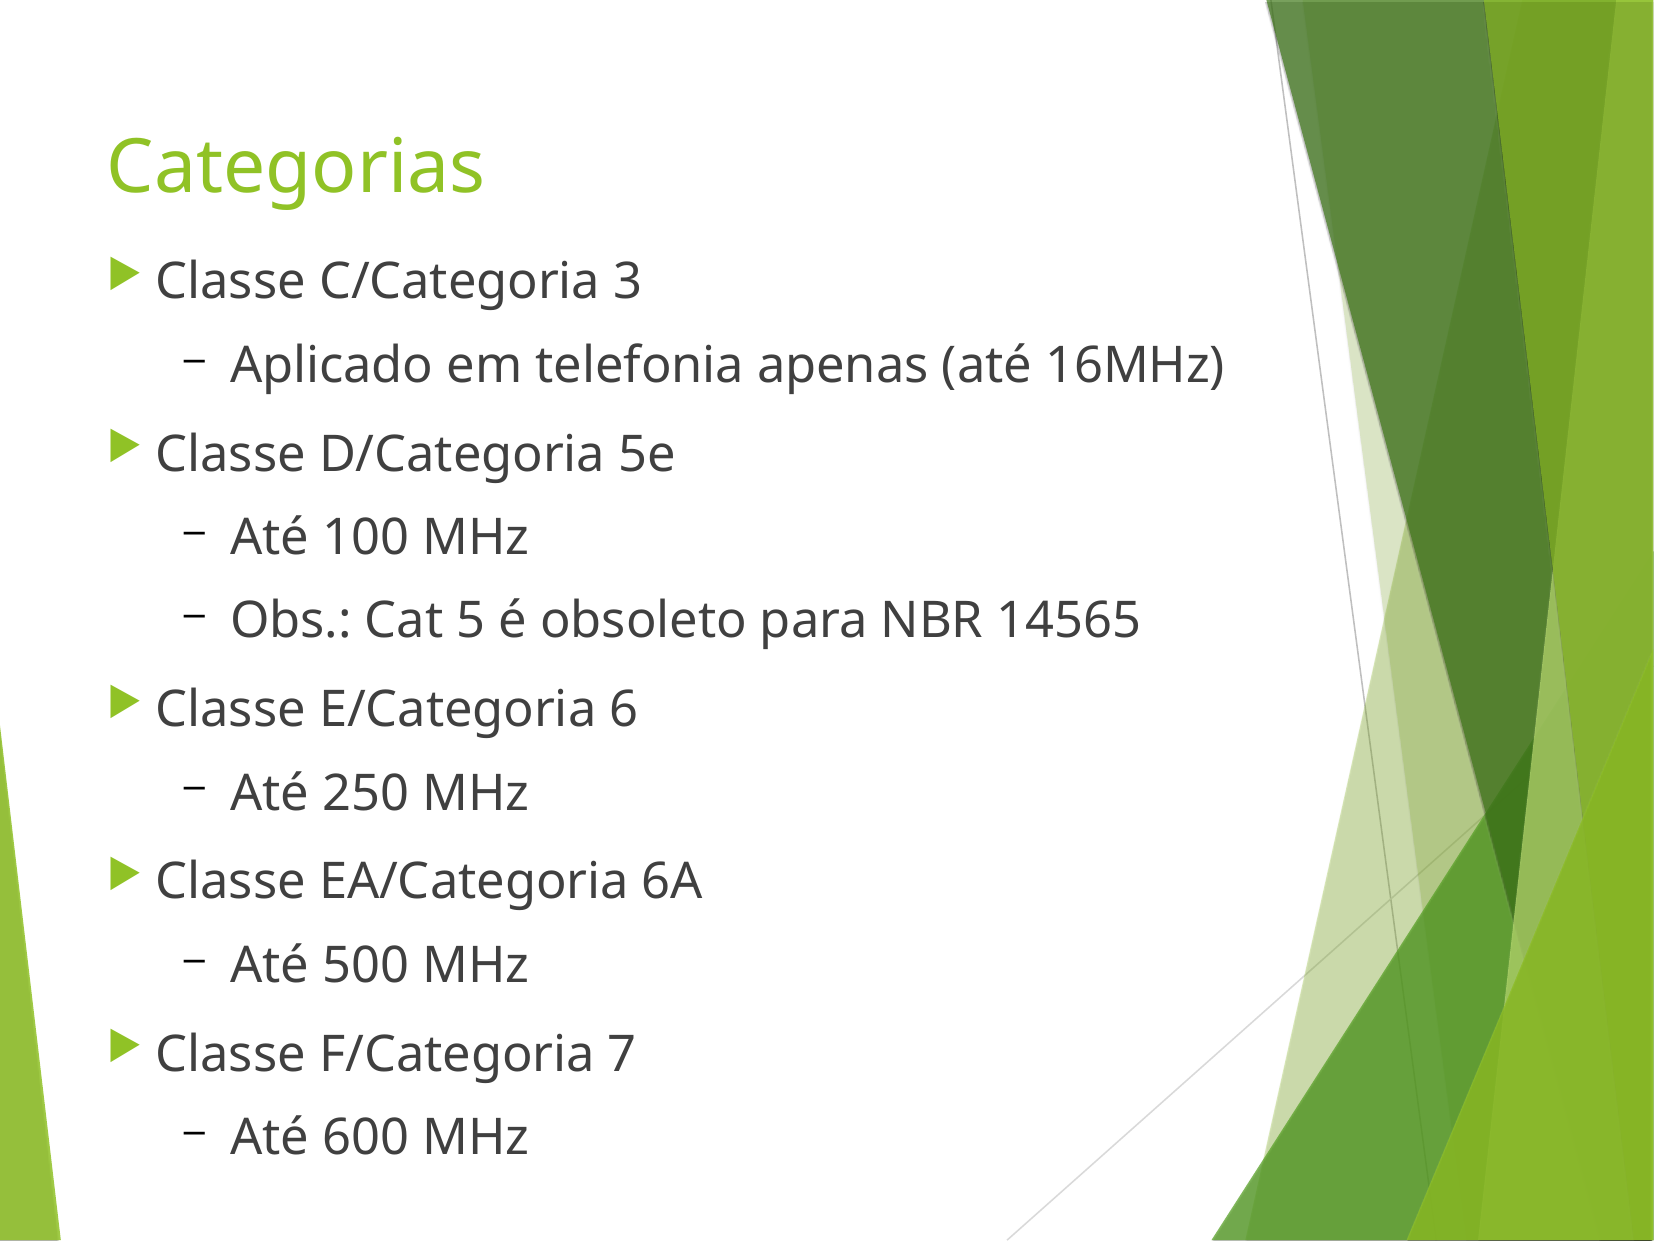

# Categorias
Classe C/Categoria 3
Aplicado em telefonia apenas (até 16MHz)
Classe D/Categoria 5e
Até 100 MHz
Obs.: Cat 5 é obsoleto para NBR 14565
Classe E/Categoria 6
Até 250 MHz
Classe EA/Categoria 6A
Até 500 MHz
Classe F/Categoria 7
Até 600 MHz